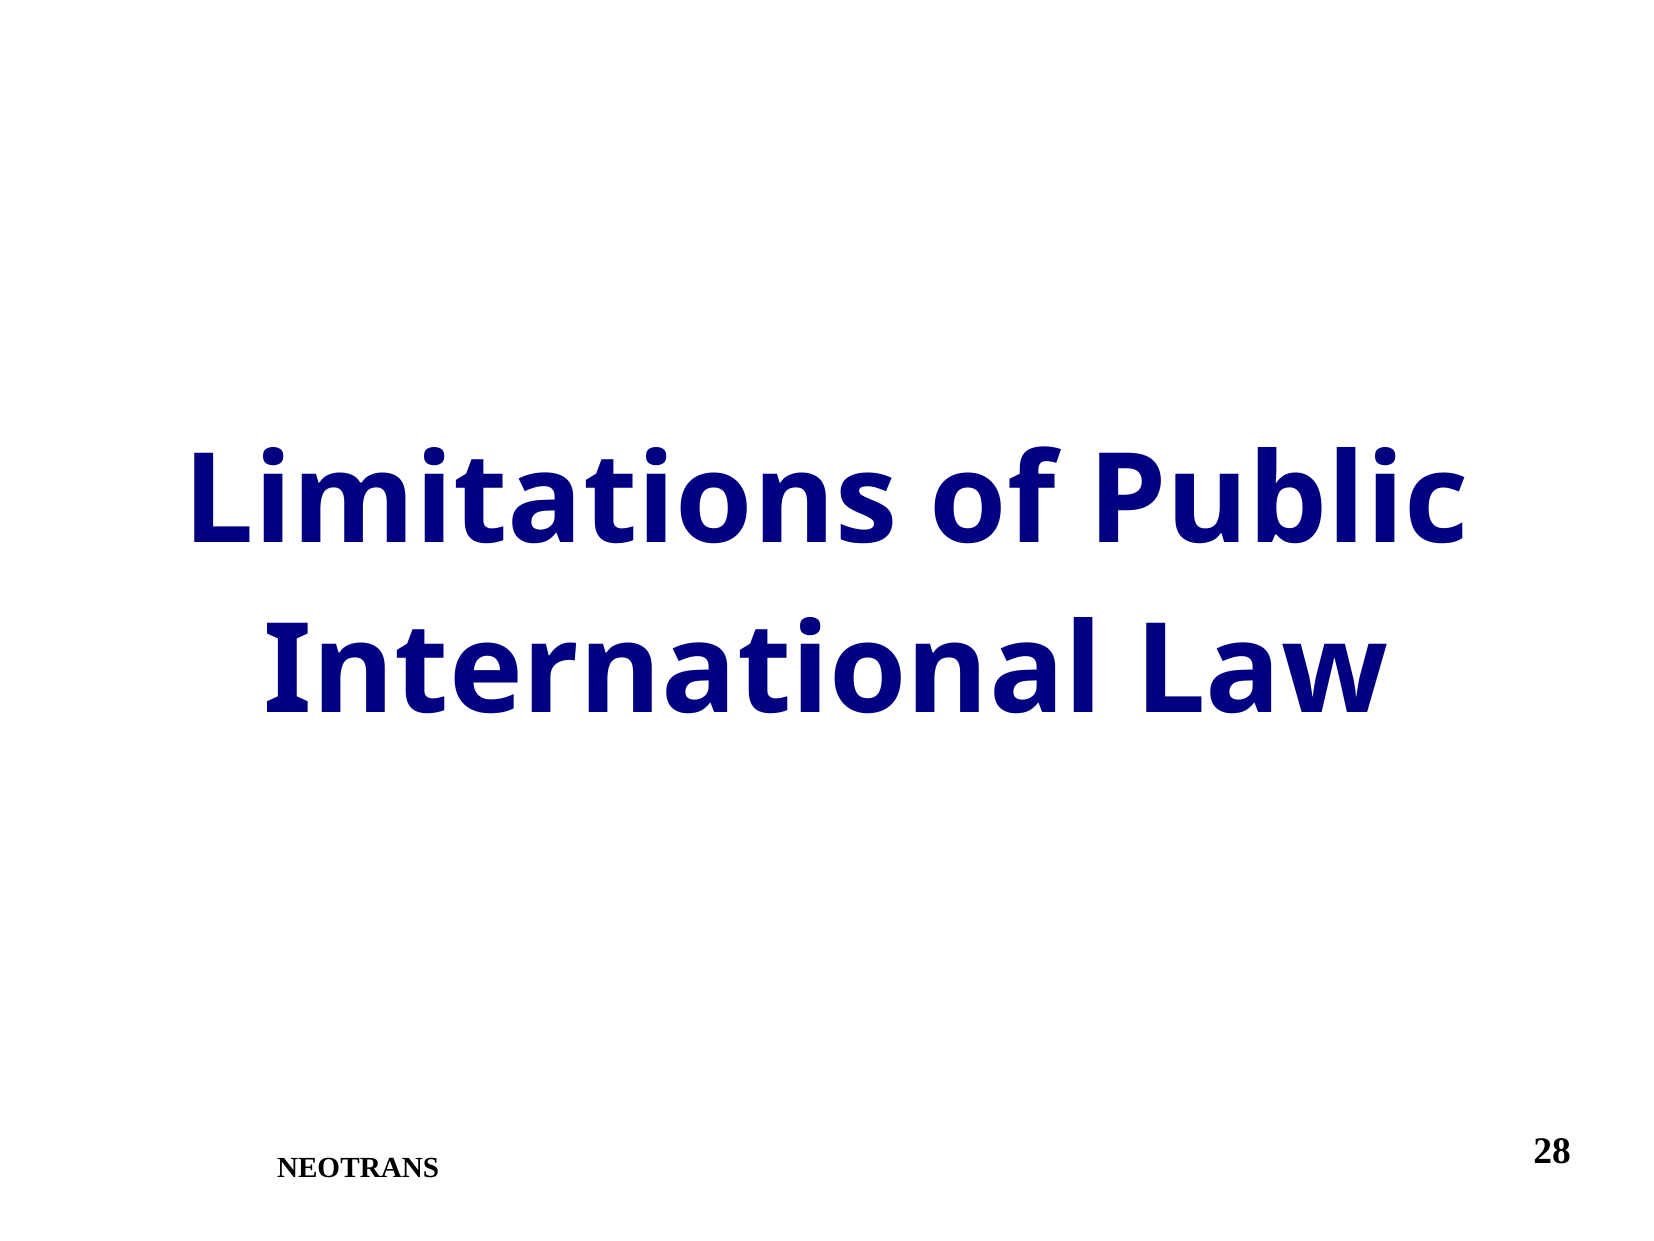

# Limitations of Public International Law
28
NEOTRANS